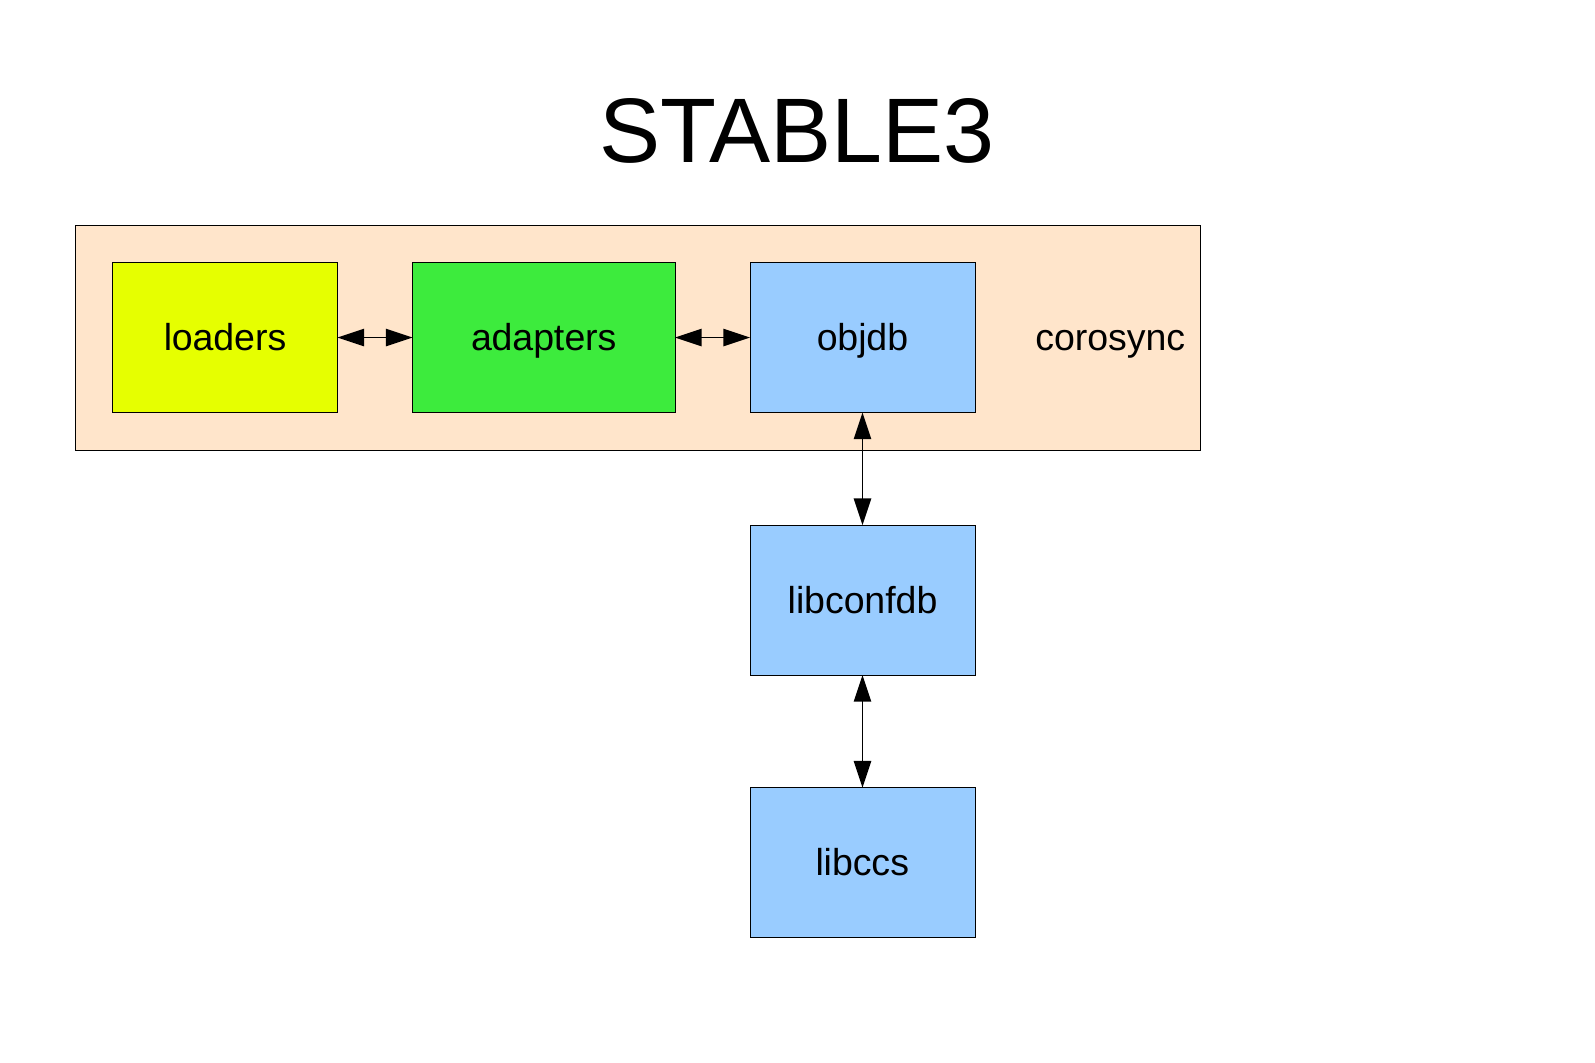

# STABLE3
corosync
loaders
adapters
objdb
libconfdb
libccs